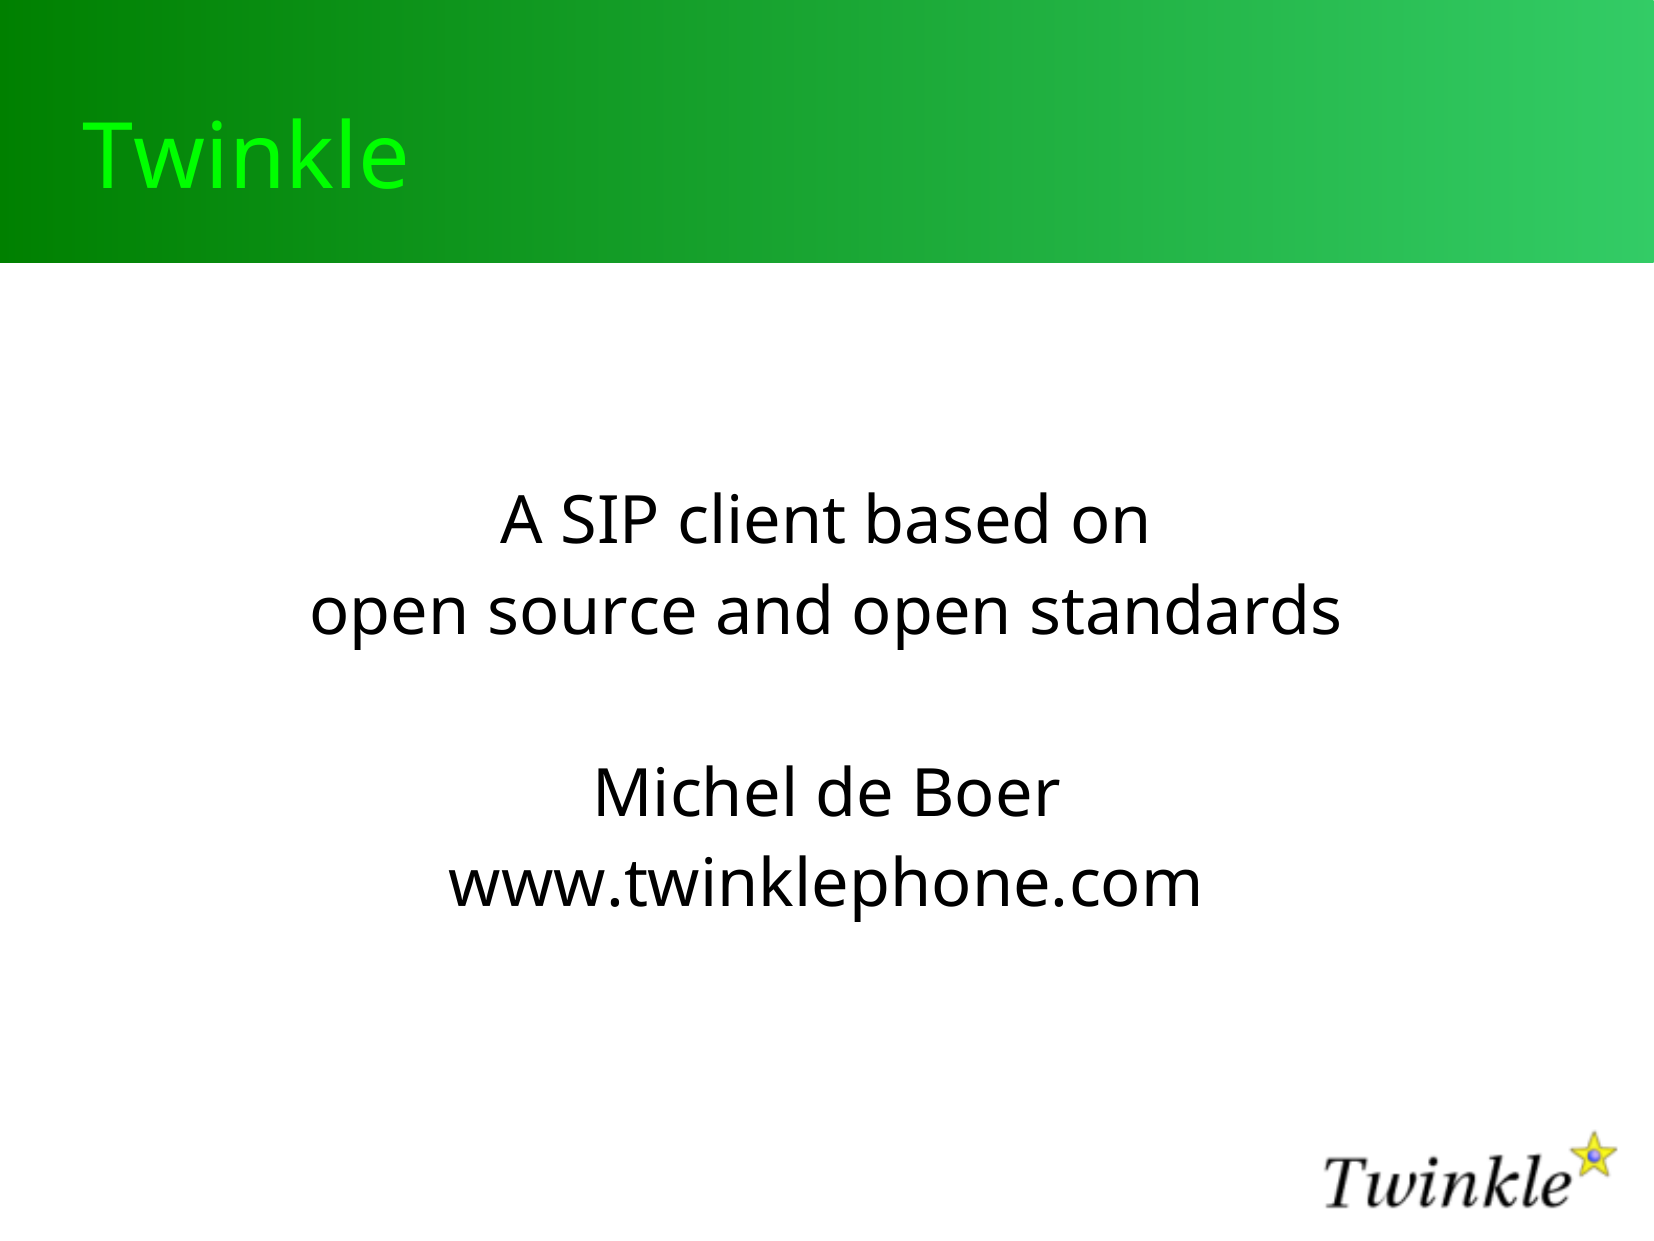

# Twinkle
A SIP client based on
open source and open standards
Michel de Boer
www.twinklephone.com